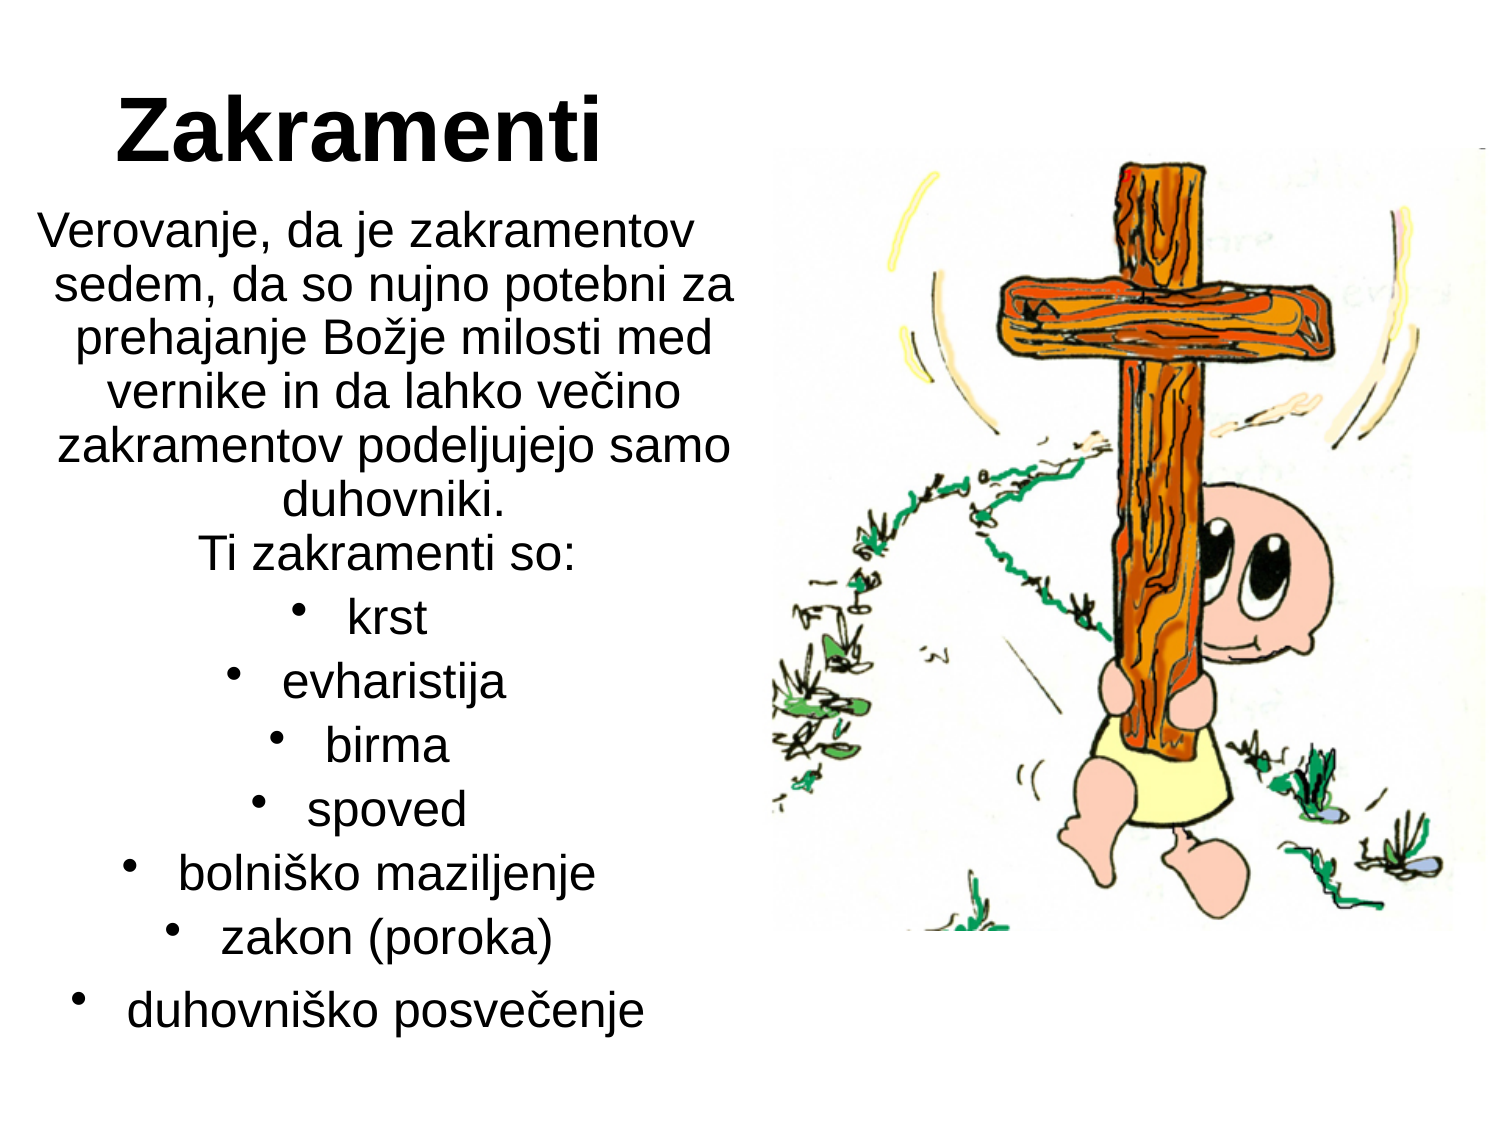

# Zakramenti
Verovanje, da je zakramentov sedem, da so nujno potebni za prehajanje Božje milosti med vernike in da lahko večino zakramentov podeljujejo samo duhovniki.
Ti zakramenti so:
krst
evharistija
birma
spoved
bolniško maziljenje
zakon (poroka)
duhovniško posvečenje